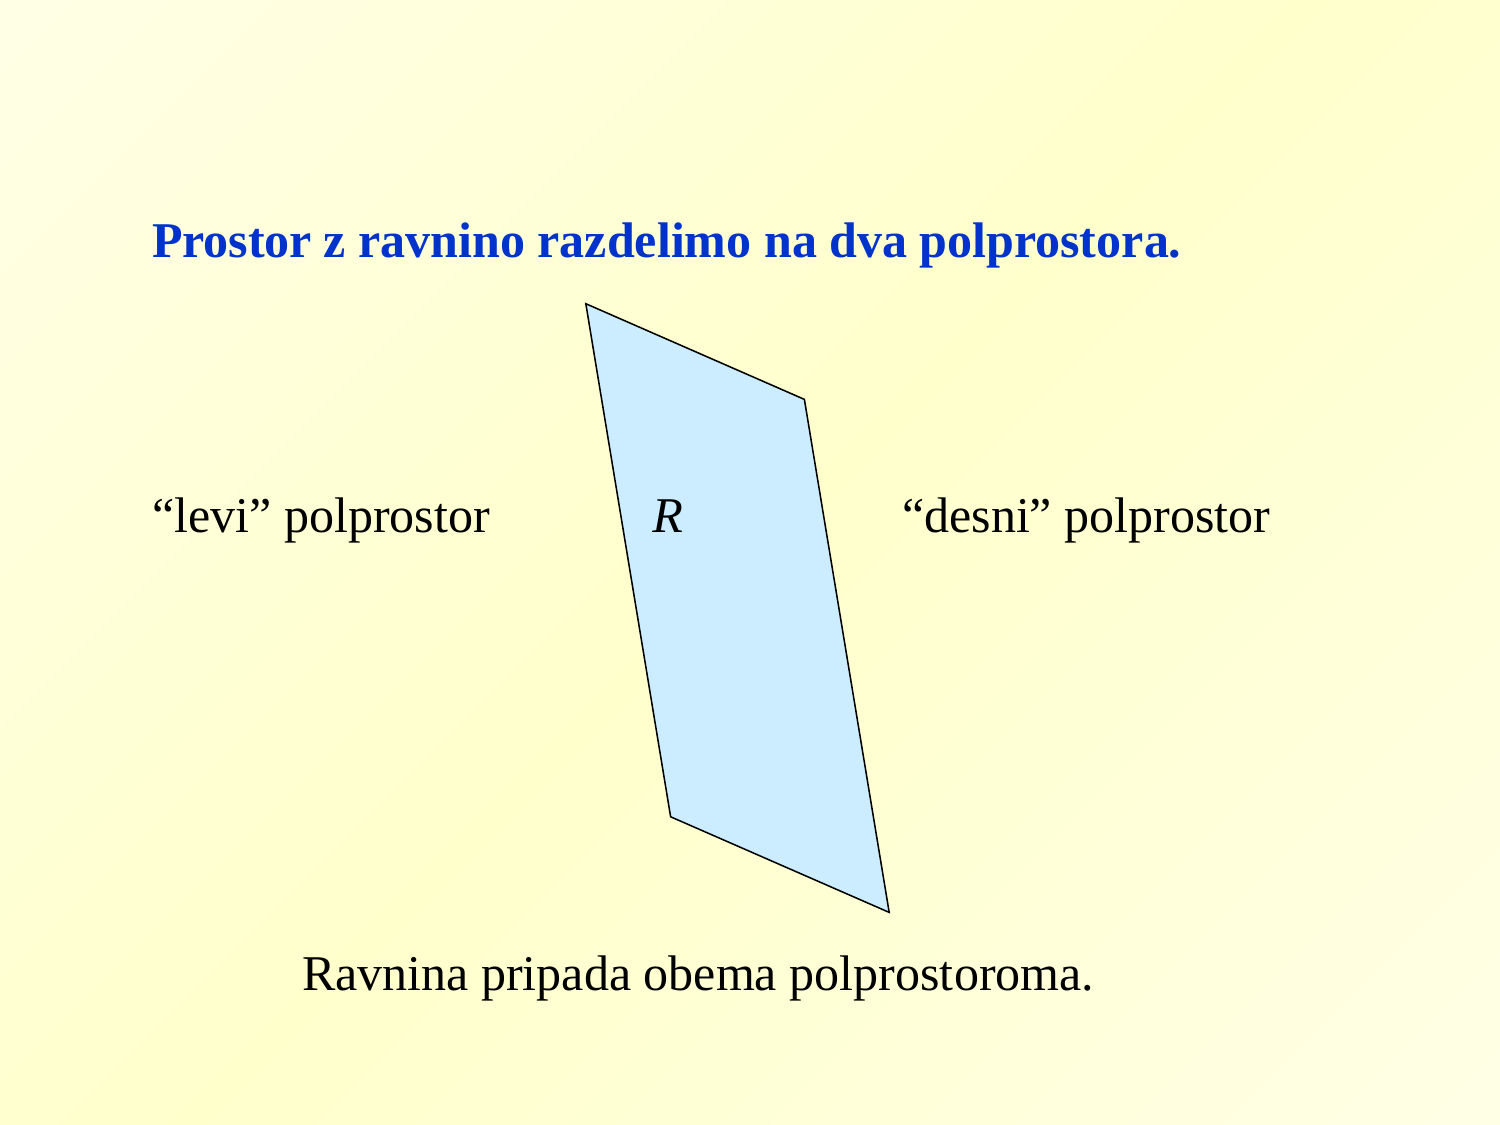

Prostor z ravnino razdelimo na dva polprostora.
“levi” polprostor
R
“desni” polprostor
Ravnina pripada obema polprostoroma.